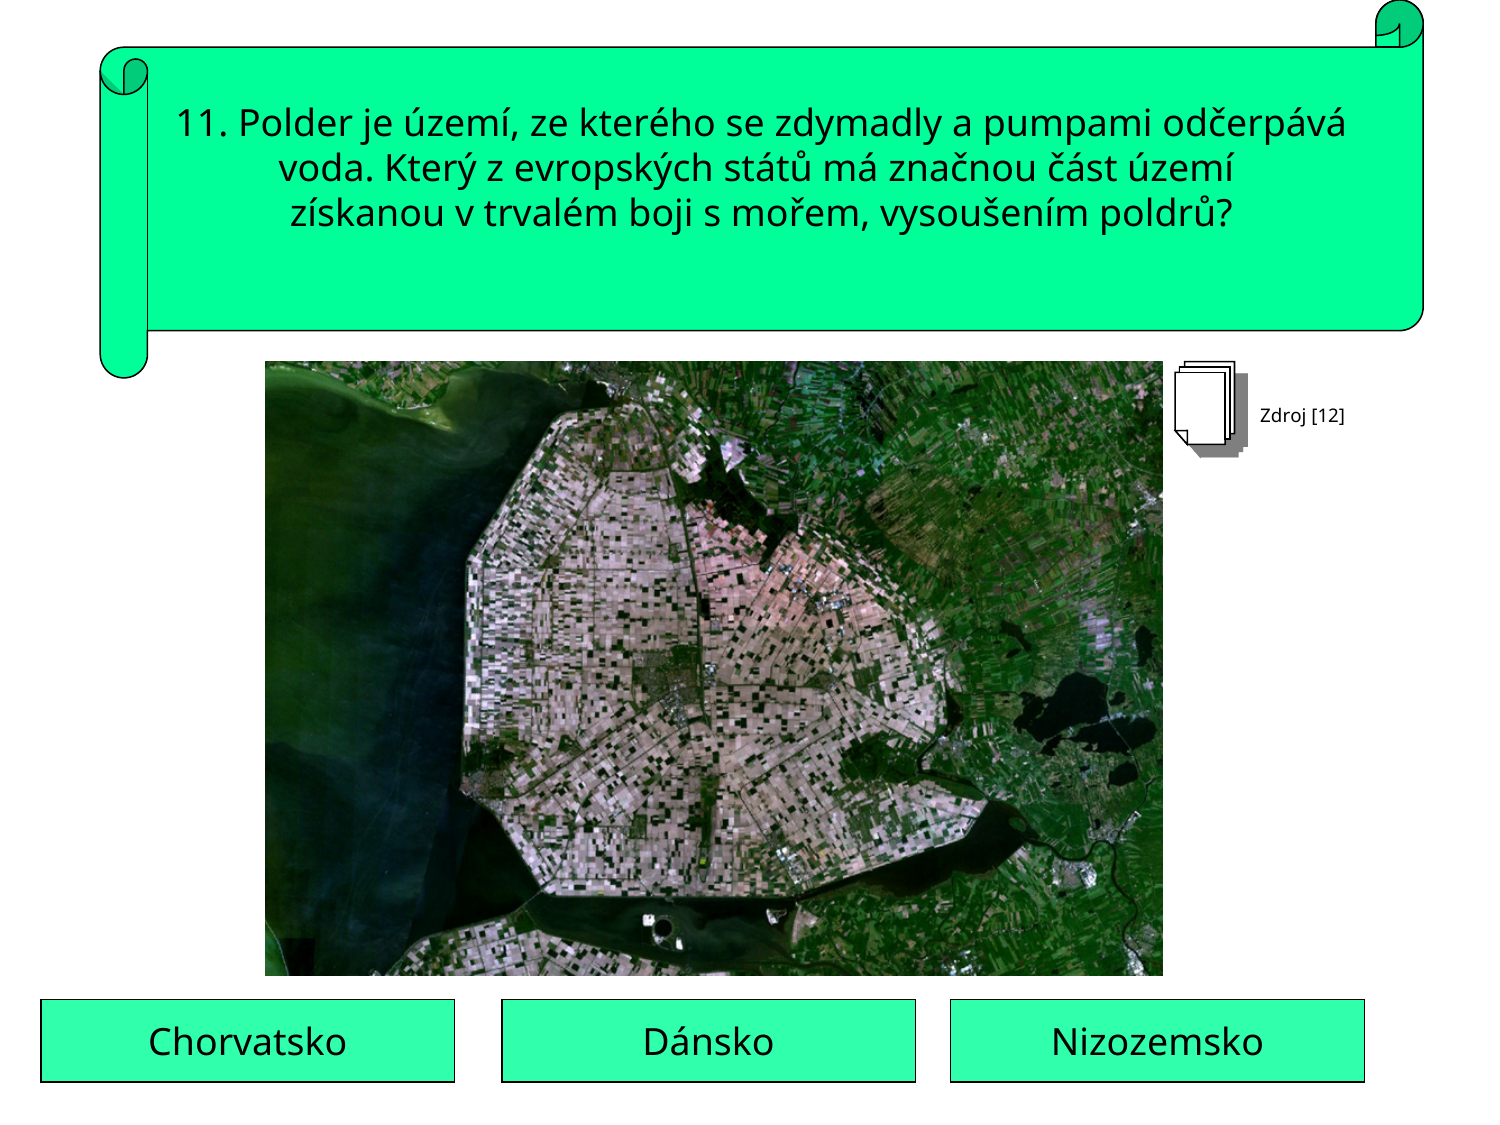

11. Polder je území, ze kterého se zdymadly a pumpami odčerpává
voda. Který z evropských států má značnou část území
získanou v trvalém boji s mořem, vysoušením poldrů?
Zdroj [12]
Chorvatsko
Dánsko
Nizozemsko